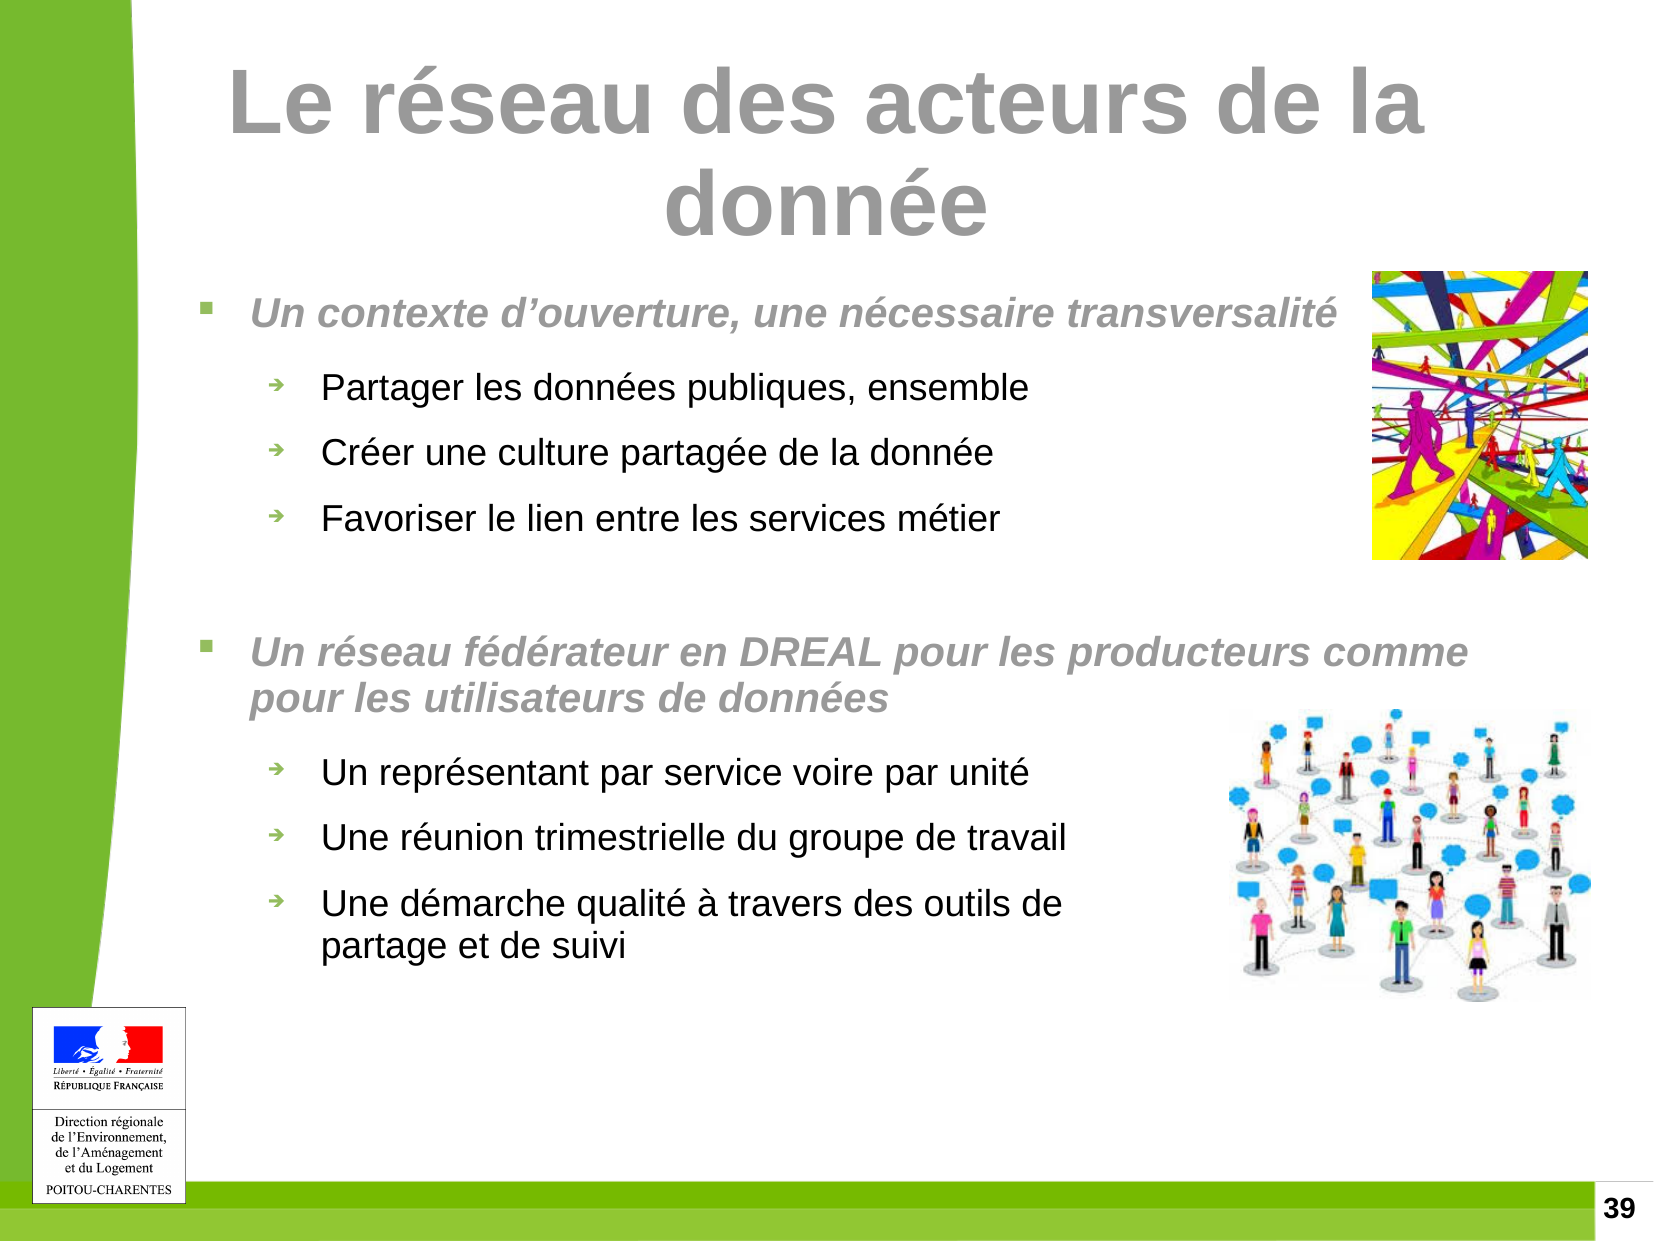

# Le réseau des acteurs de la donnée
Un contexte d’ouverture, une nécessaire transversalité
Partager les données publiques, ensemble
Créer une culture partagée de la donnée
Favoriser le lien entre les services métier
Un réseau fédérateur en DREAL pour les producteurs comme pour les utilisateurs de données
Un représentant par service voire par unité
Une réunion trimestrielle du groupe de travail
Une démarche qualité à travers des outils de						partage et de suivi